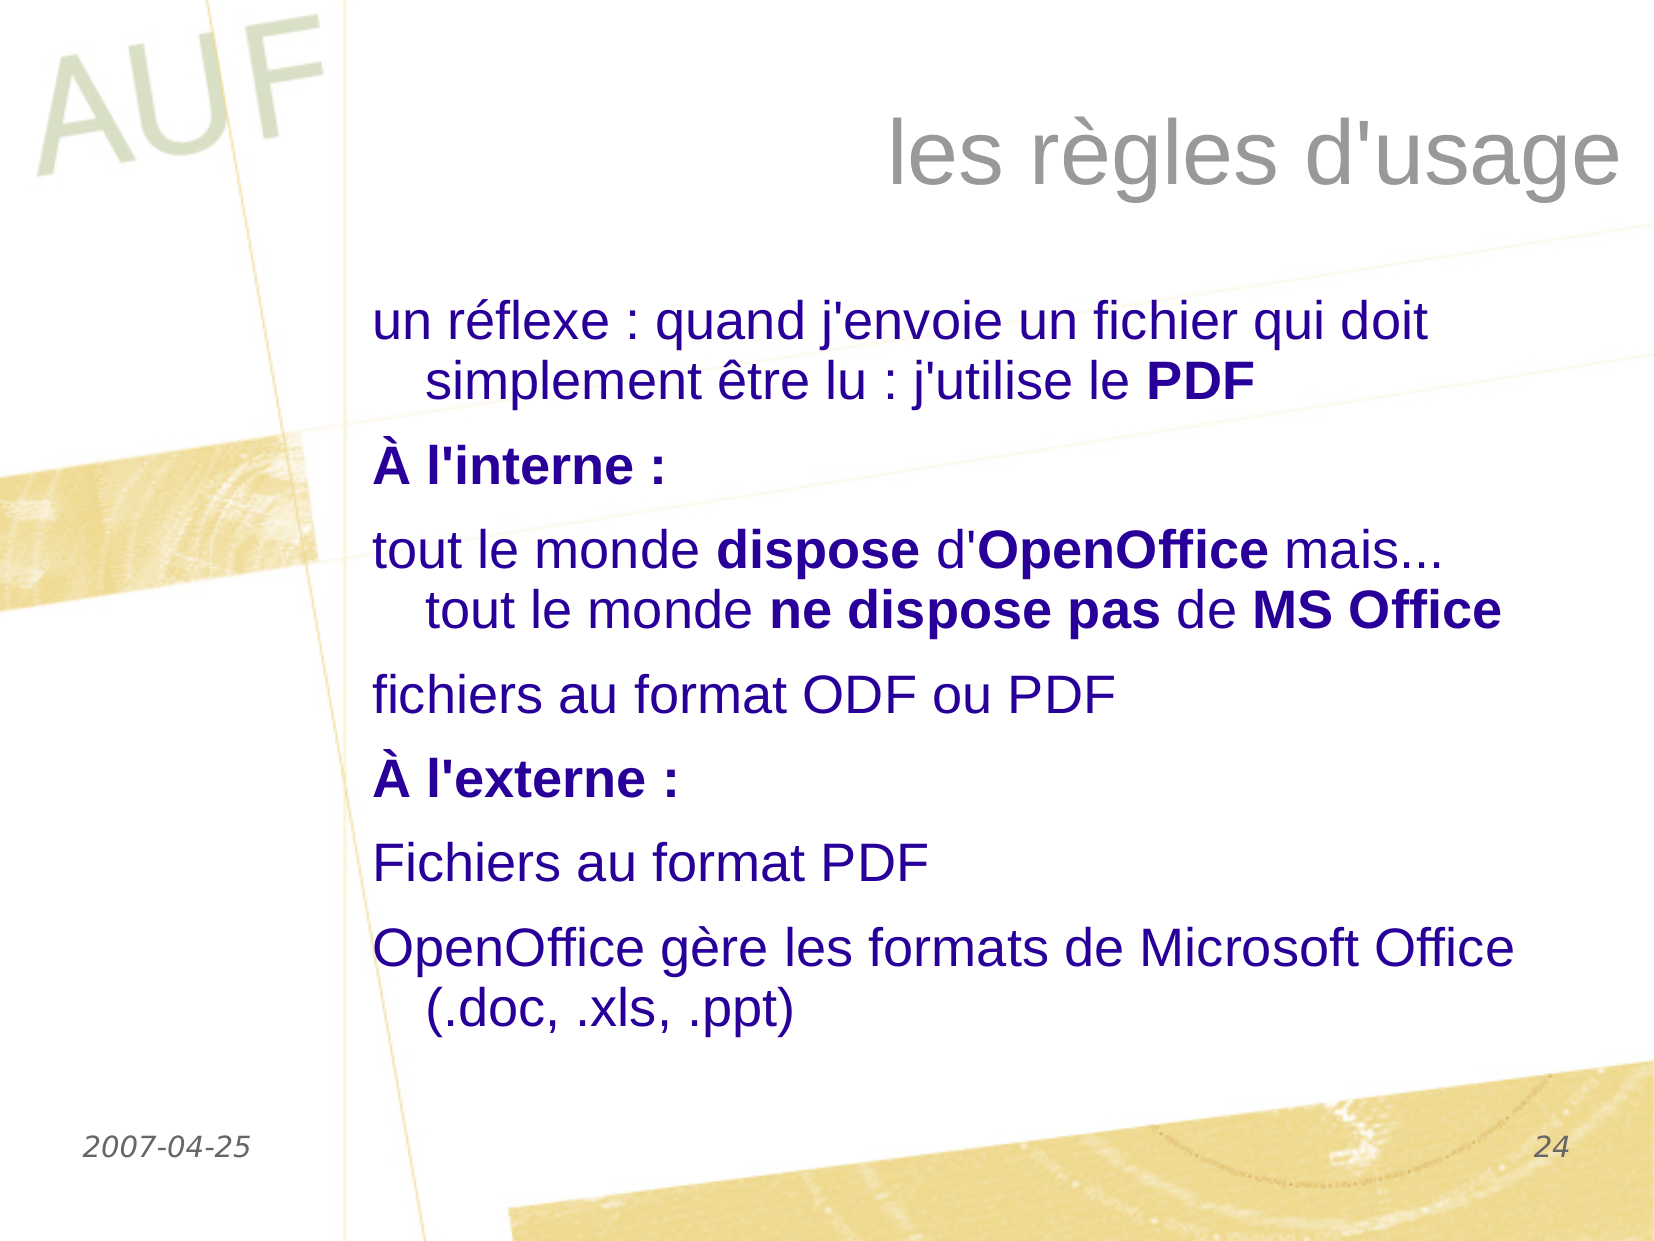

# les règles d'usage
un réflexe : quand j'envoie un fichier qui doit simplement être lu : j'utilise le PDF
À l'interne :
tout le monde dispose d'OpenOffice mais...
tout le monde ne dispose pas de MS Office
fichiers au format ODF ou PDF
À l'externe :
Fichiers au format PDF
OpenOffice gère les formats de Microsoft Office (.doc, .xls, .ppt)
2007-04-25
24